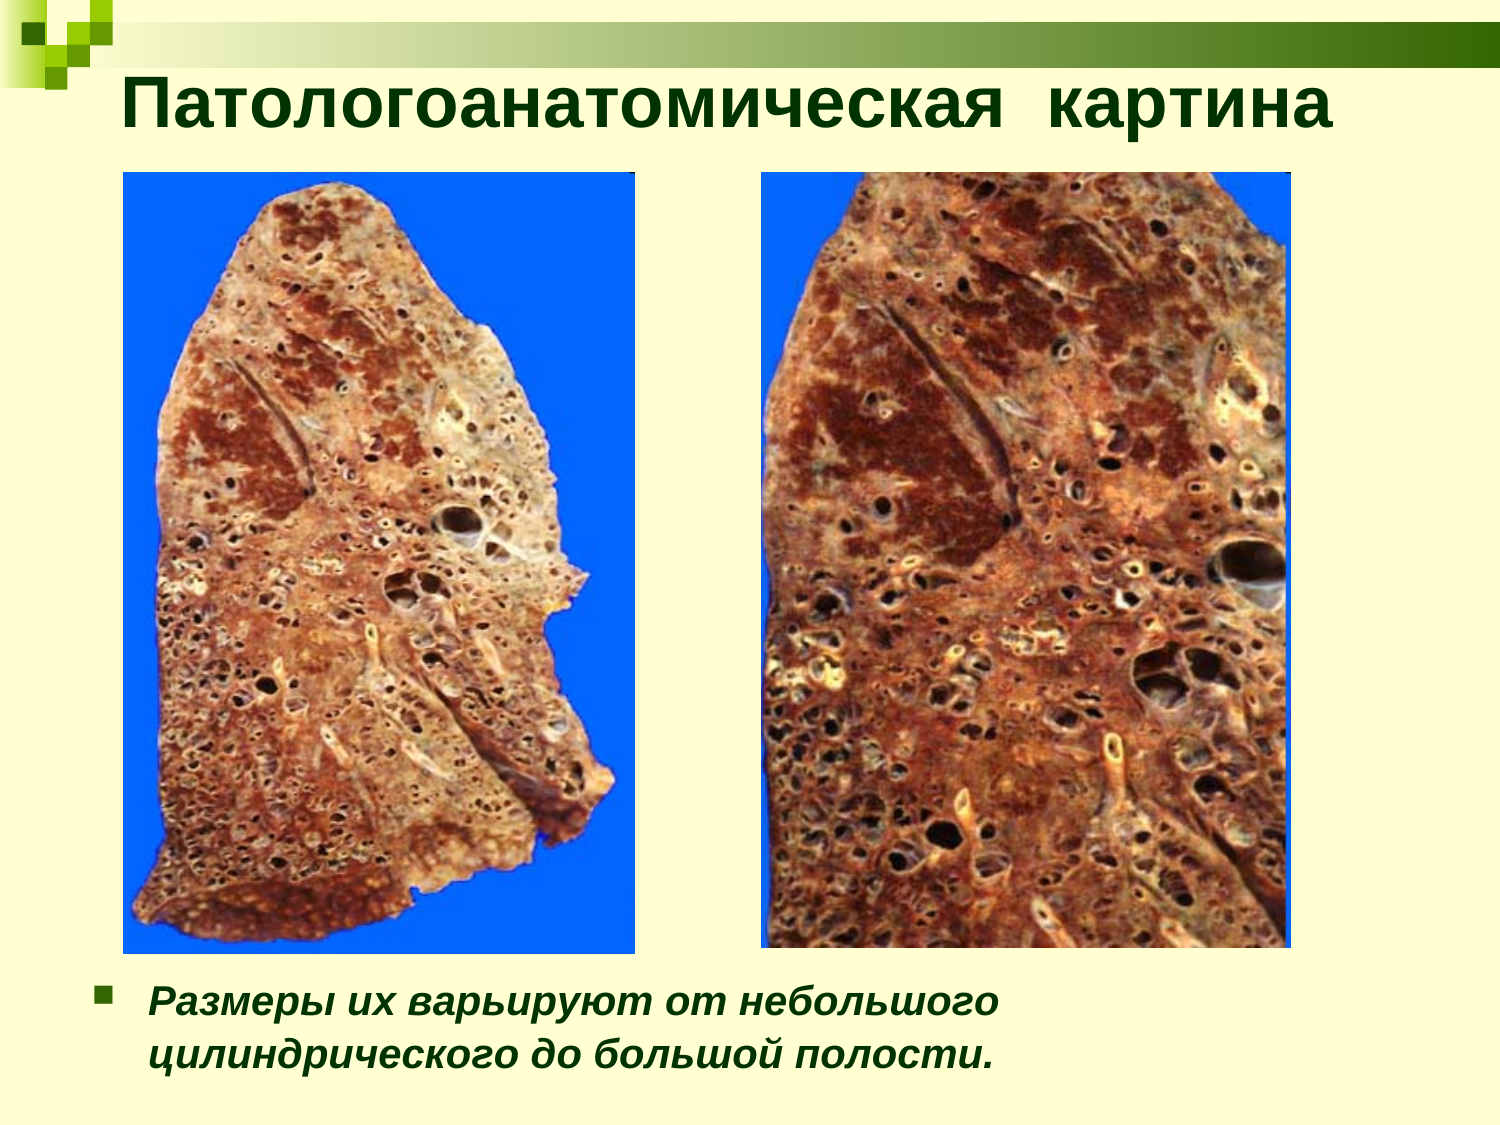

Патологоанатомическая картина
# Размеры их варьируют от небольшого цилиндрического до большой полости.